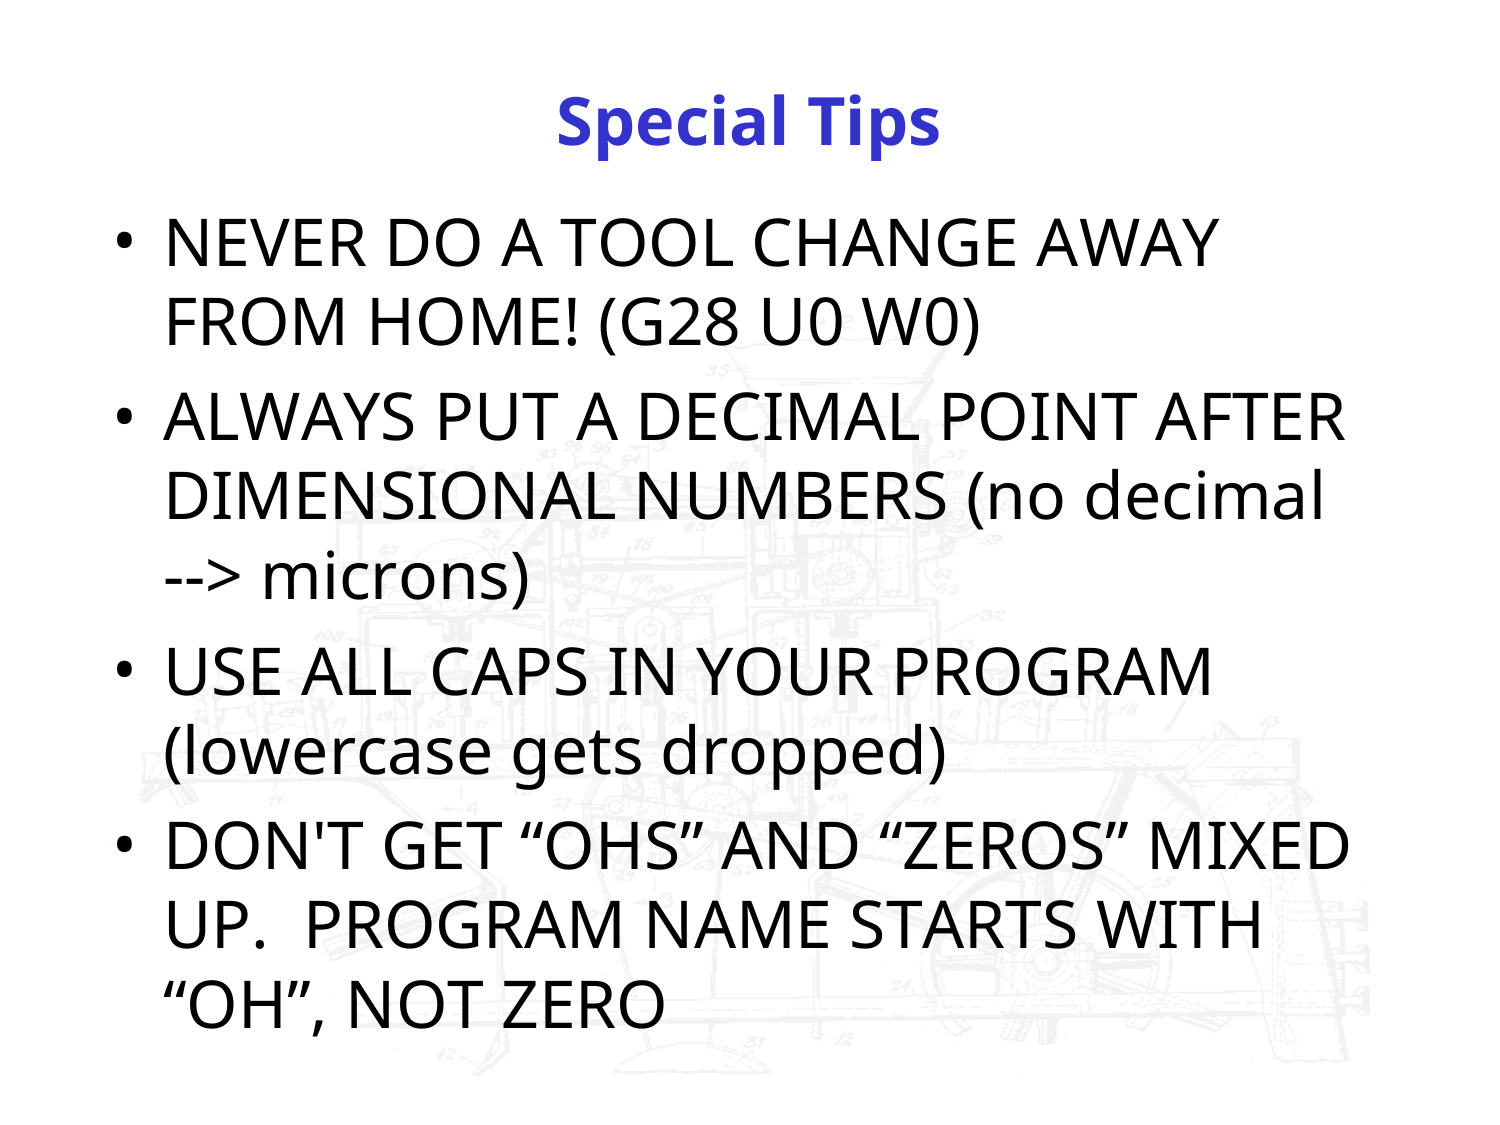

# Special Tips
NEVER DO A TOOL CHANGE AWAY FROM HOME! (G28 U0 W0)‏
ALWAYS PUT A DECIMAL POINT AFTER DIMENSIONAL NUMBERS (no decimal --> microns)‏
USE ALL CAPS IN YOUR PROGRAM (lowercase gets dropped)‏
DON'T GET “OHS” AND “ZEROS” MIXED UP. PROGRAM NAME STARTS WITH “OH”, NOT ZERO